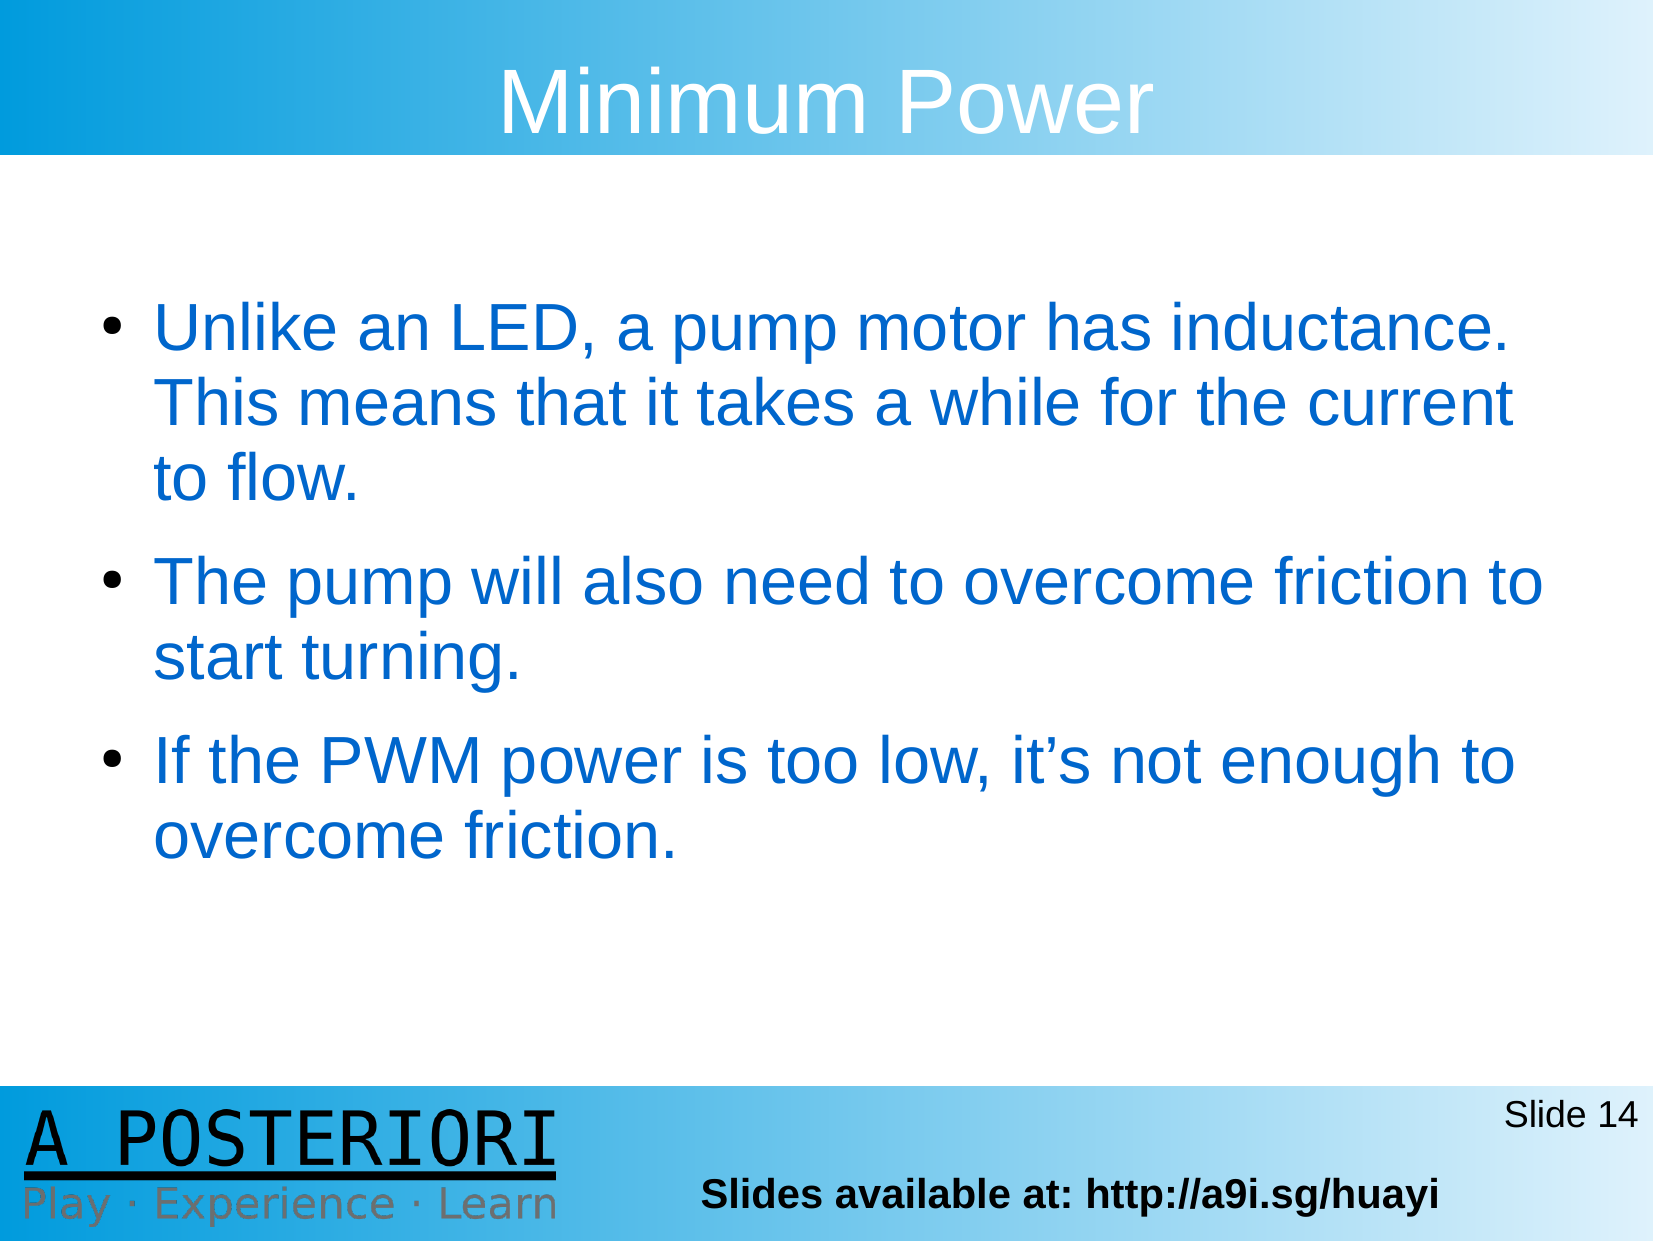

# Minimum Power
Unlike an LED, a pump motor has inductance. This means that it takes a while for the current to flow.
The pump will also need to overcome friction to start turning.
If the PWM power is too low, it’s not enough to overcome friction.